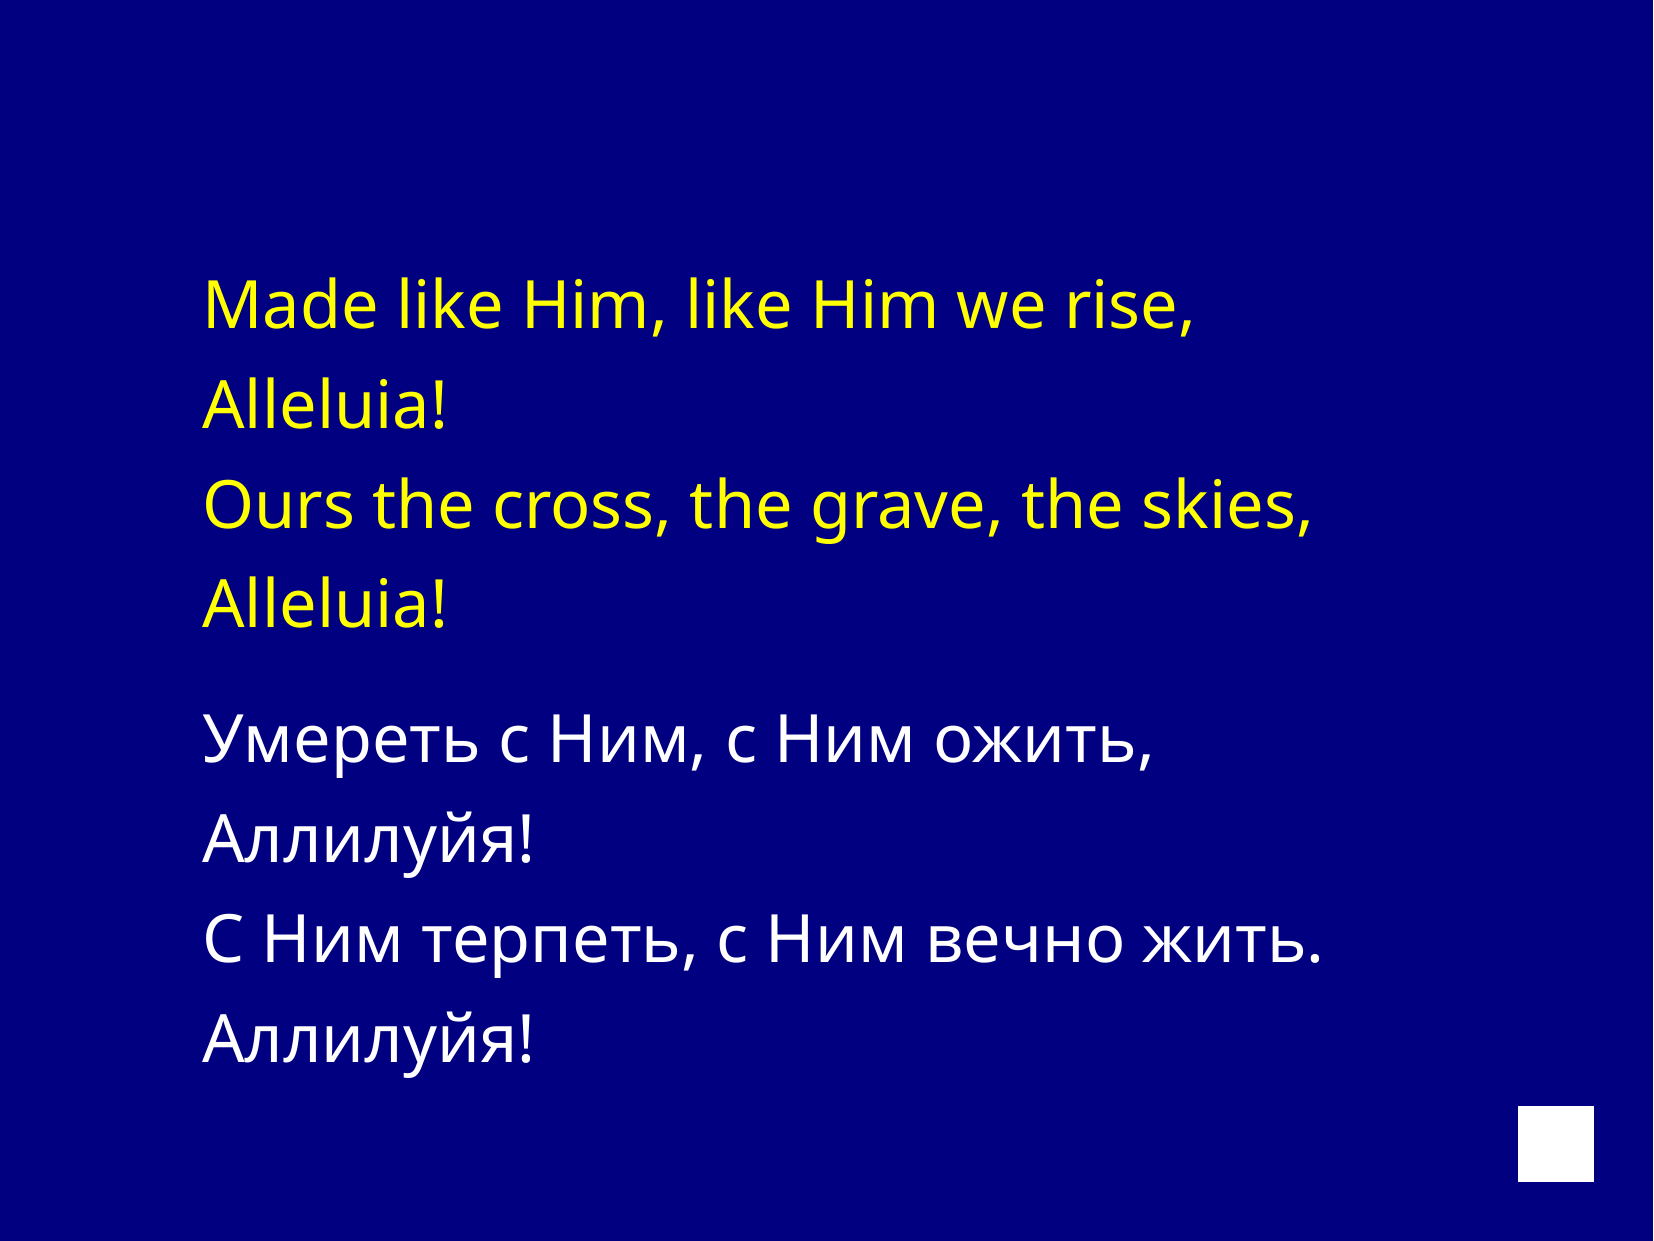

Made like Him, like Him we rise,
	Alleluia!
	Ours the cross, the grave, the skies,
	Alleluia!
	Умереть с Ним, с Ним ожить,
	Аллилуйя!
	С Ним терпеть, с Ним вечно жить.
	Аллилуйя!